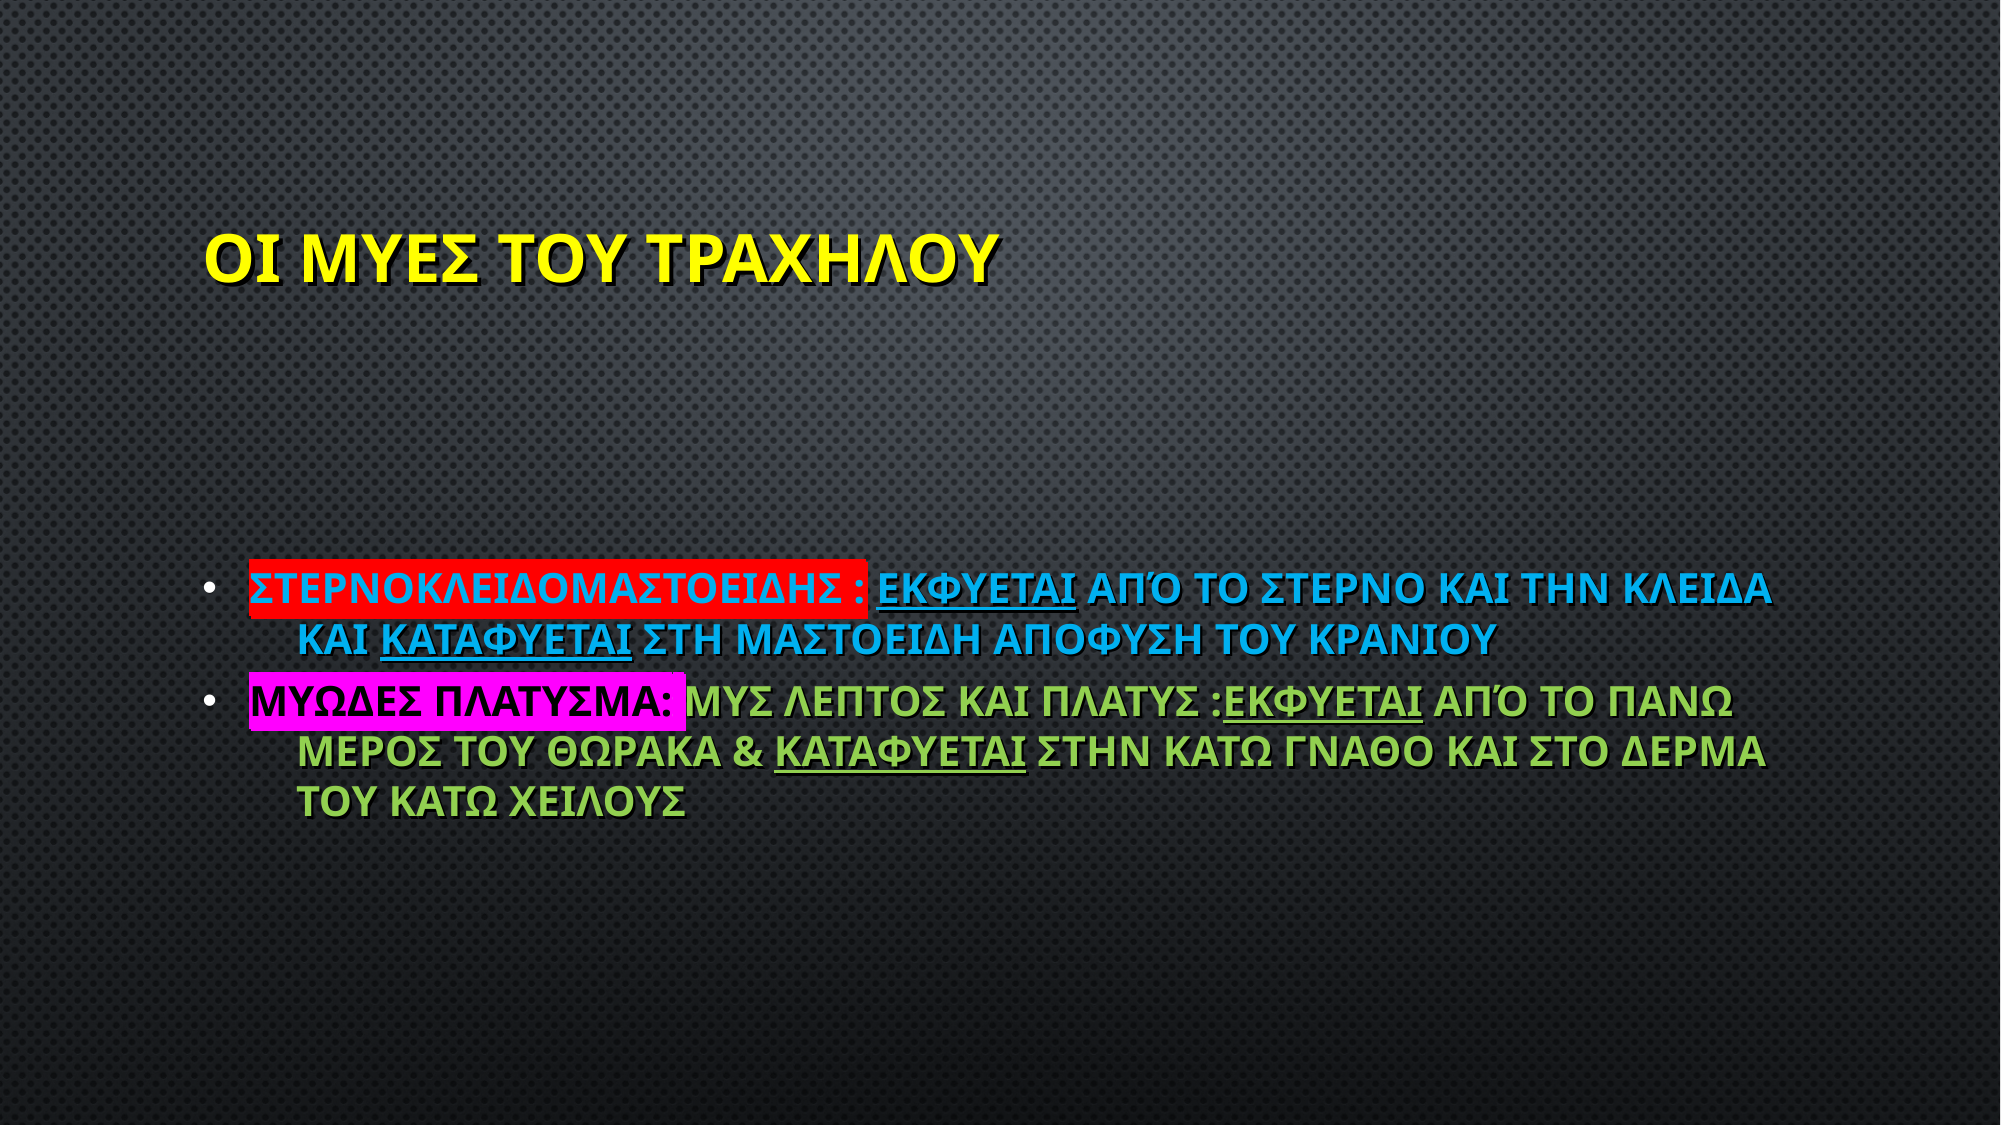

# ΟΙ ΜΥΕΣ ΤΟΥ ΤΡΑΧΗΛΟΥ
ΣΤΕΡΝΟΚΛΕΙΔΟΜΑΣΤΟΕΙΔΗΣ : ΕΚΦΥΕΤΑΙ ΑΠΌ ΤΟ ΣΤΕΡΝΟ ΚΑΙ ΤΗΝ ΚΛΕΙΔΑ ΚΑΙ ΚΑΤΑΦΥΕΤΑΙ ΣΤΗ ΜΑΣΤΟΕΙΔΗ ΑΠΟΦΥΣΗ ΤΟΥ ΚΡΑΝΙΟΥ
ΜΥΩΔΕΣ ΠΛΑΤΥΣΜΑ: ΜΥΣ ΛΕΠΤΟΣ ΚΑΙ ΠΛΑΤΥΣ :ΕΚΦΥΕΤΑΙ ΑΠΌ ΤΟ ΠΑΝΩ ΜΕΡΟΣ ΤΟΥ ΘΩΡΑΚΑ & ΚΑΤΑΦΥΕΤΑΙ ΣΤΗΝ ΚΑΤΩ ΓΝΑΘΟ ΚΑΙ ΣΤΟ ΔΕΡΜΑ ΤΟΥ ΚΑΤΩ ΧΕΙΛΟΥΣ